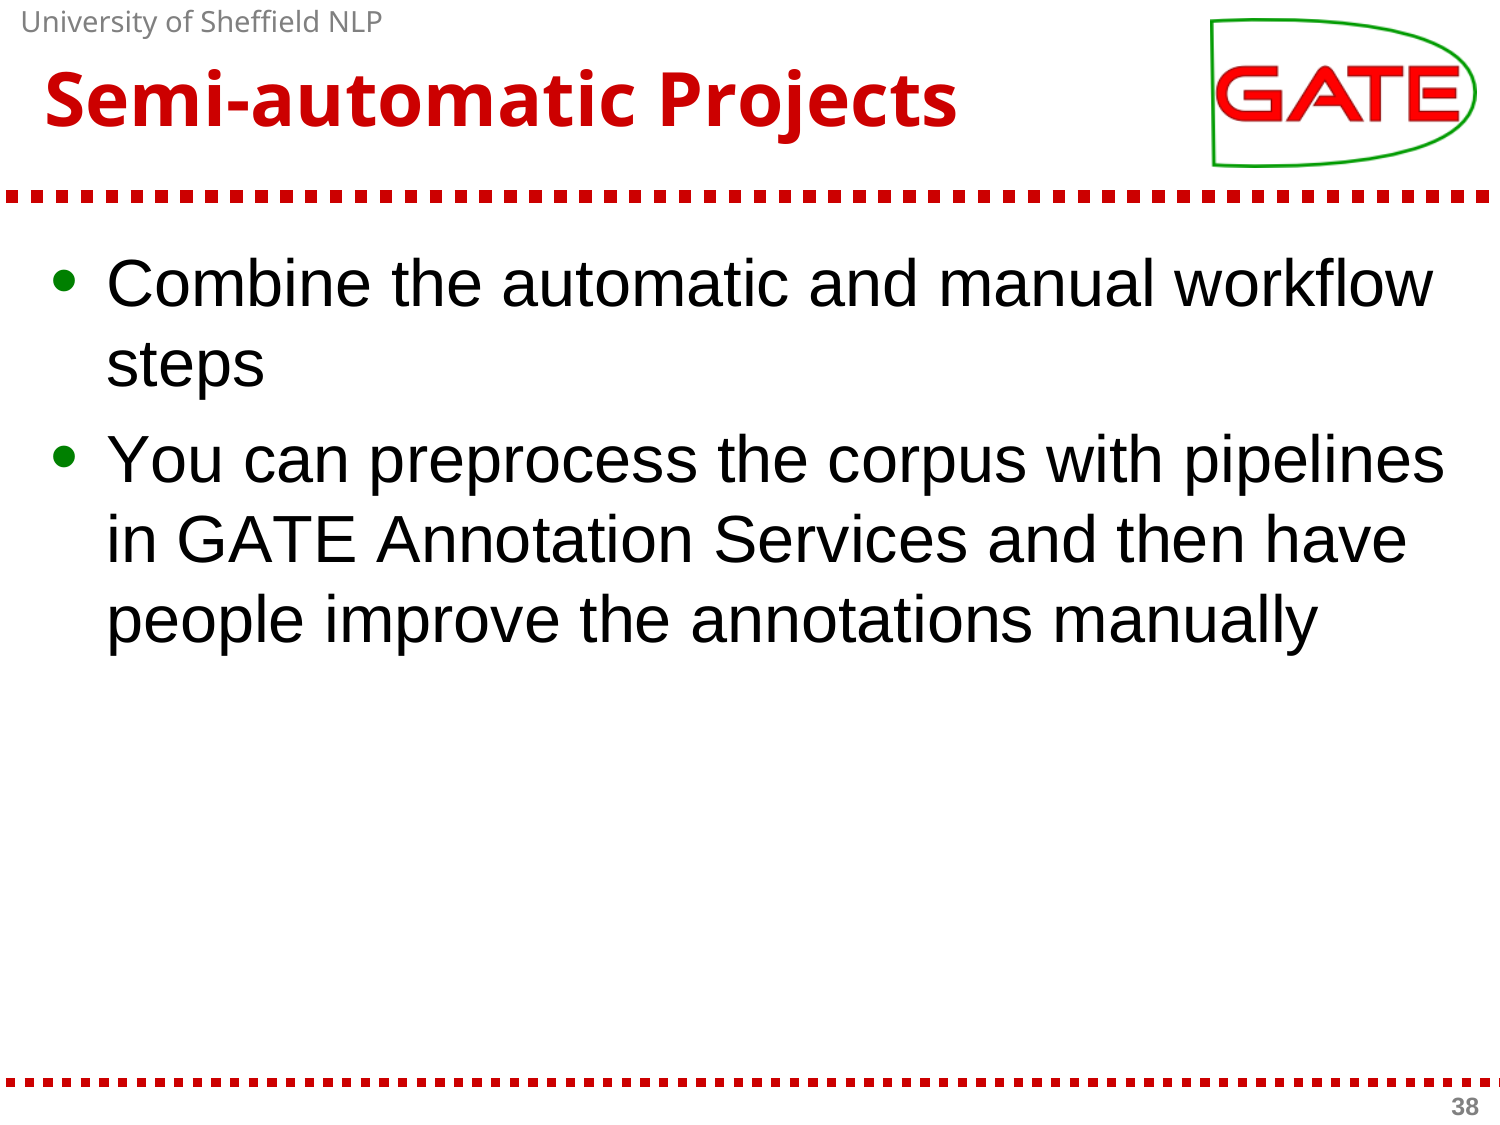

# Semi-automatic Projects
Combine the automatic and manual workflow steps
You can preprocess the corpus with pipelines in GATE Annotation Services and then have people improve the annotations manually